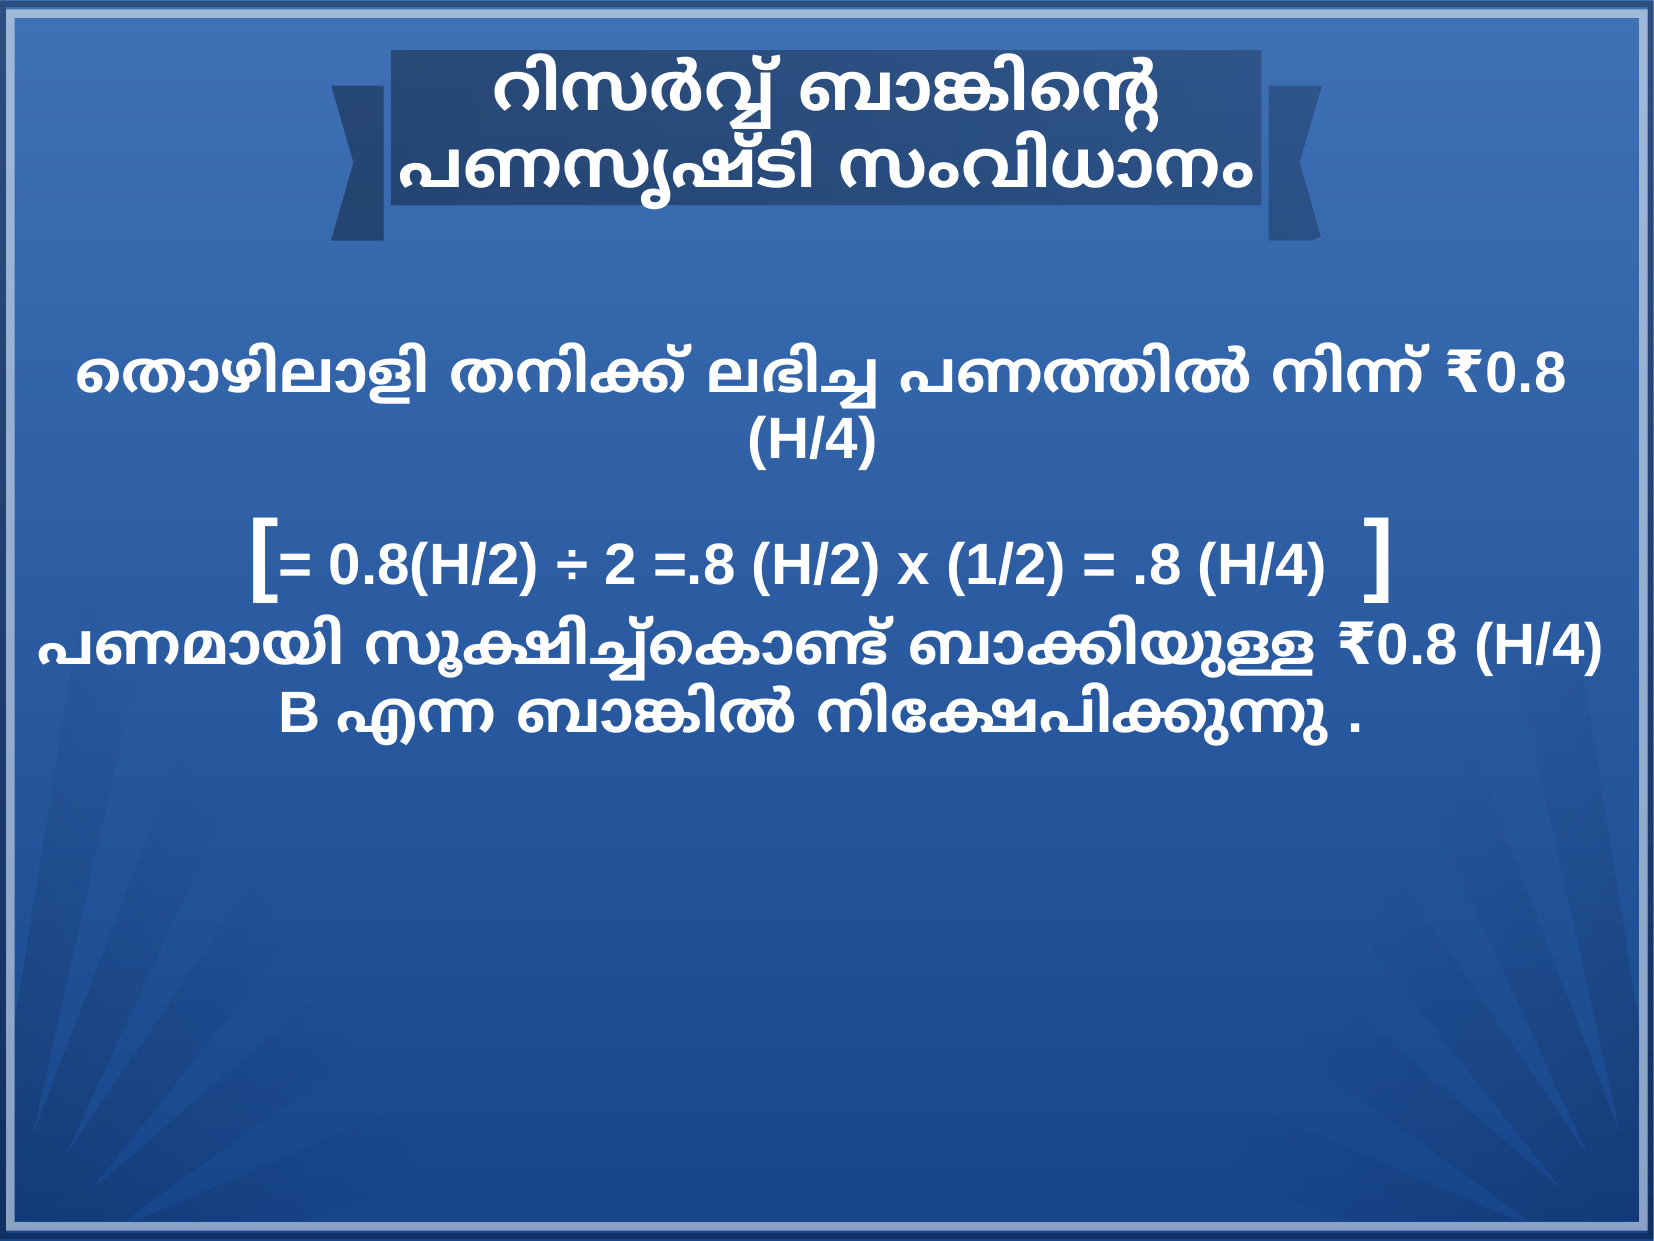

# റിസർവ്വ് ബാങ്കിന്റെ പണസൃഷ്ടി സംവിധാനം
തൊഴിലാളി തനിക്ക് ലഭിച്ച പണത്തിൽ നിന്ന് ₹0.8 (H/4)
[= 0.8(H/2) ÷ 2 =.8 (H/2) x (1/2) = .8 (H/4) ]
പണമായി സൂക്ഷിച്ച്കൊണ്ട് ബാക്കിയുള്ള ₹0.8 (H/4) B എന്ന ബാങ്കിൽ നിക്ഷേപിക്കുന്നു .